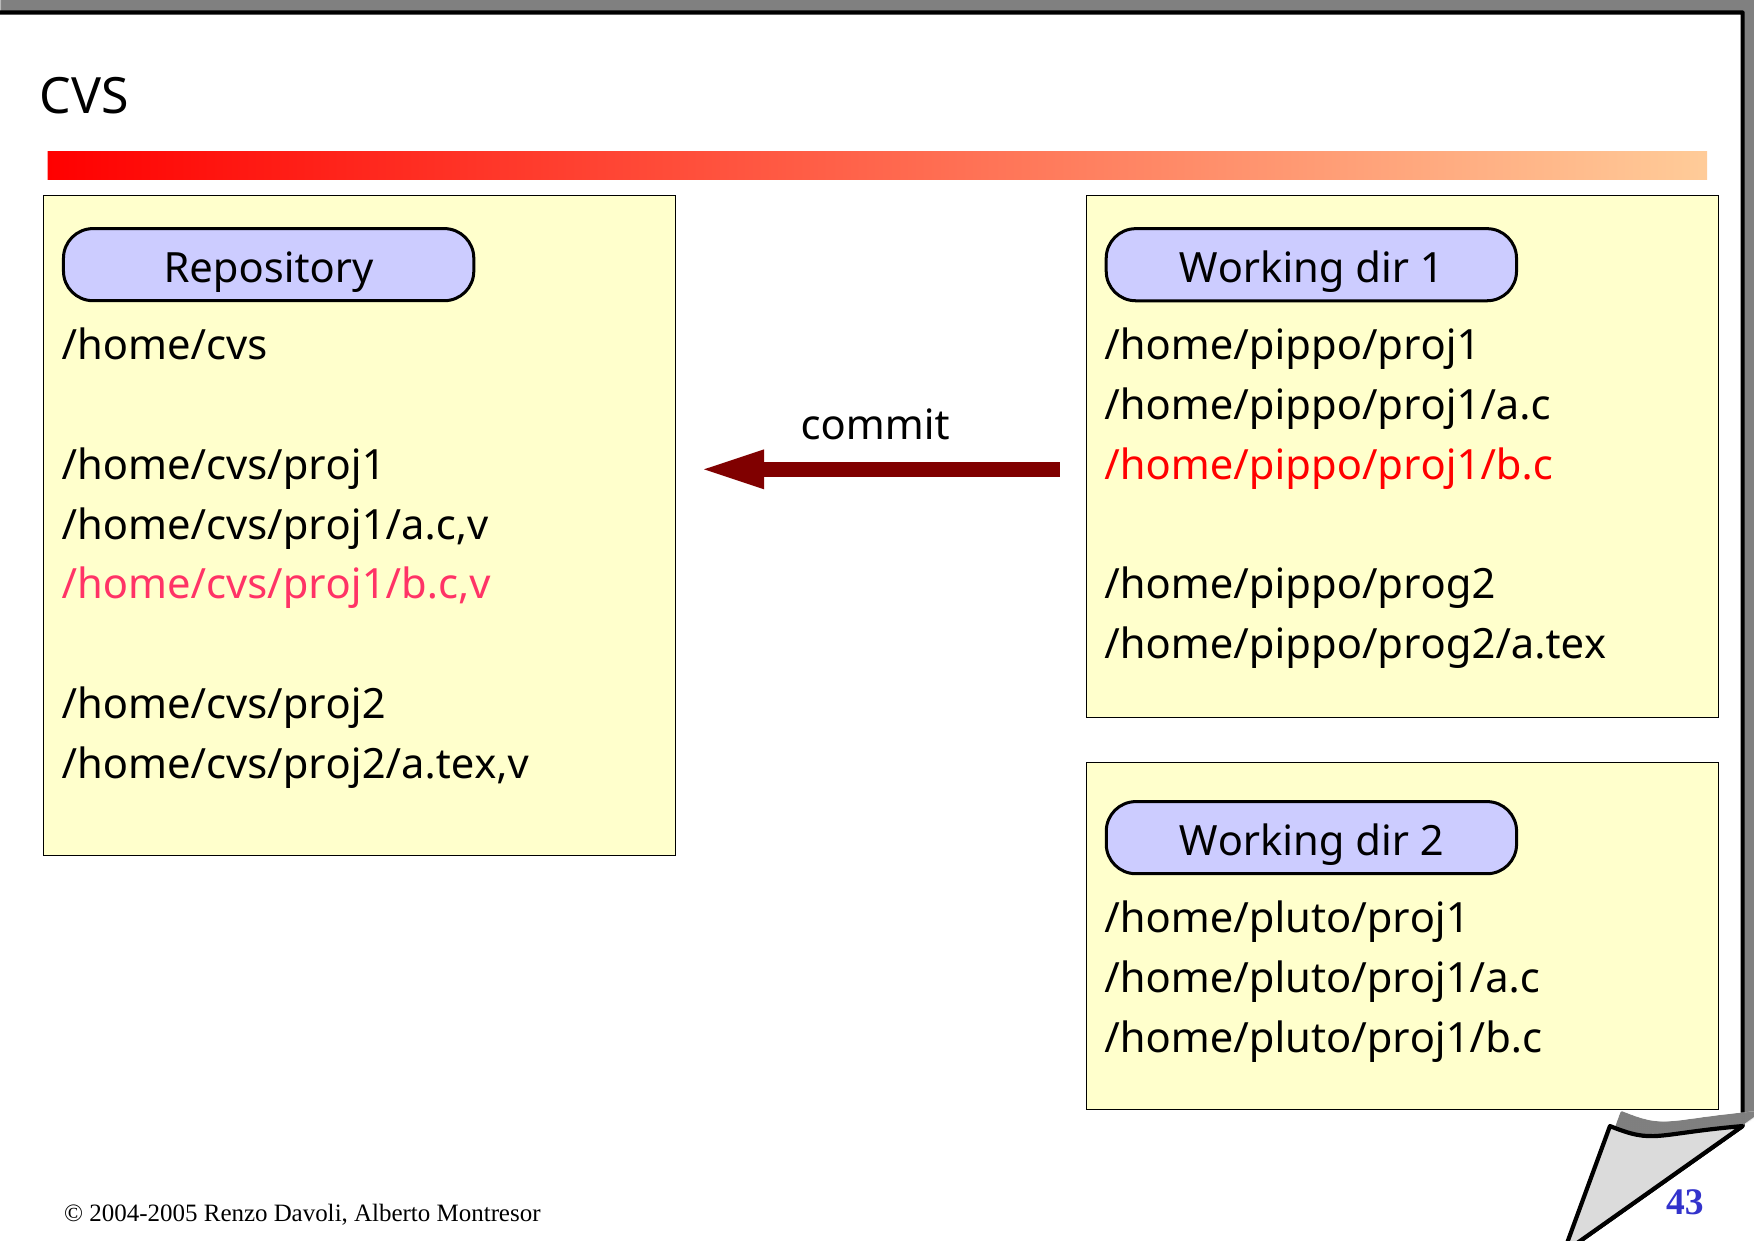

# CVS
Repository
Working dir 1
/home/cvs
/home/cvs/proj1
/home/cvs/proj1/a.c,v
/home/cvs/proj1/b.c,v
/home/cvs/proj2
/home/cvs/proj2/a.tex,v
/home/pippo/proj1
/home/pippo/proj1/a.c
/home/pippo/proj1/b.c
/home/pippo/prog2
/home/pippo/prog2/a.tex
commit
Working dir 2
/home/pluto/proj1
/home/pluto/proj1/a.c
/home/pluto/proj1/b.c